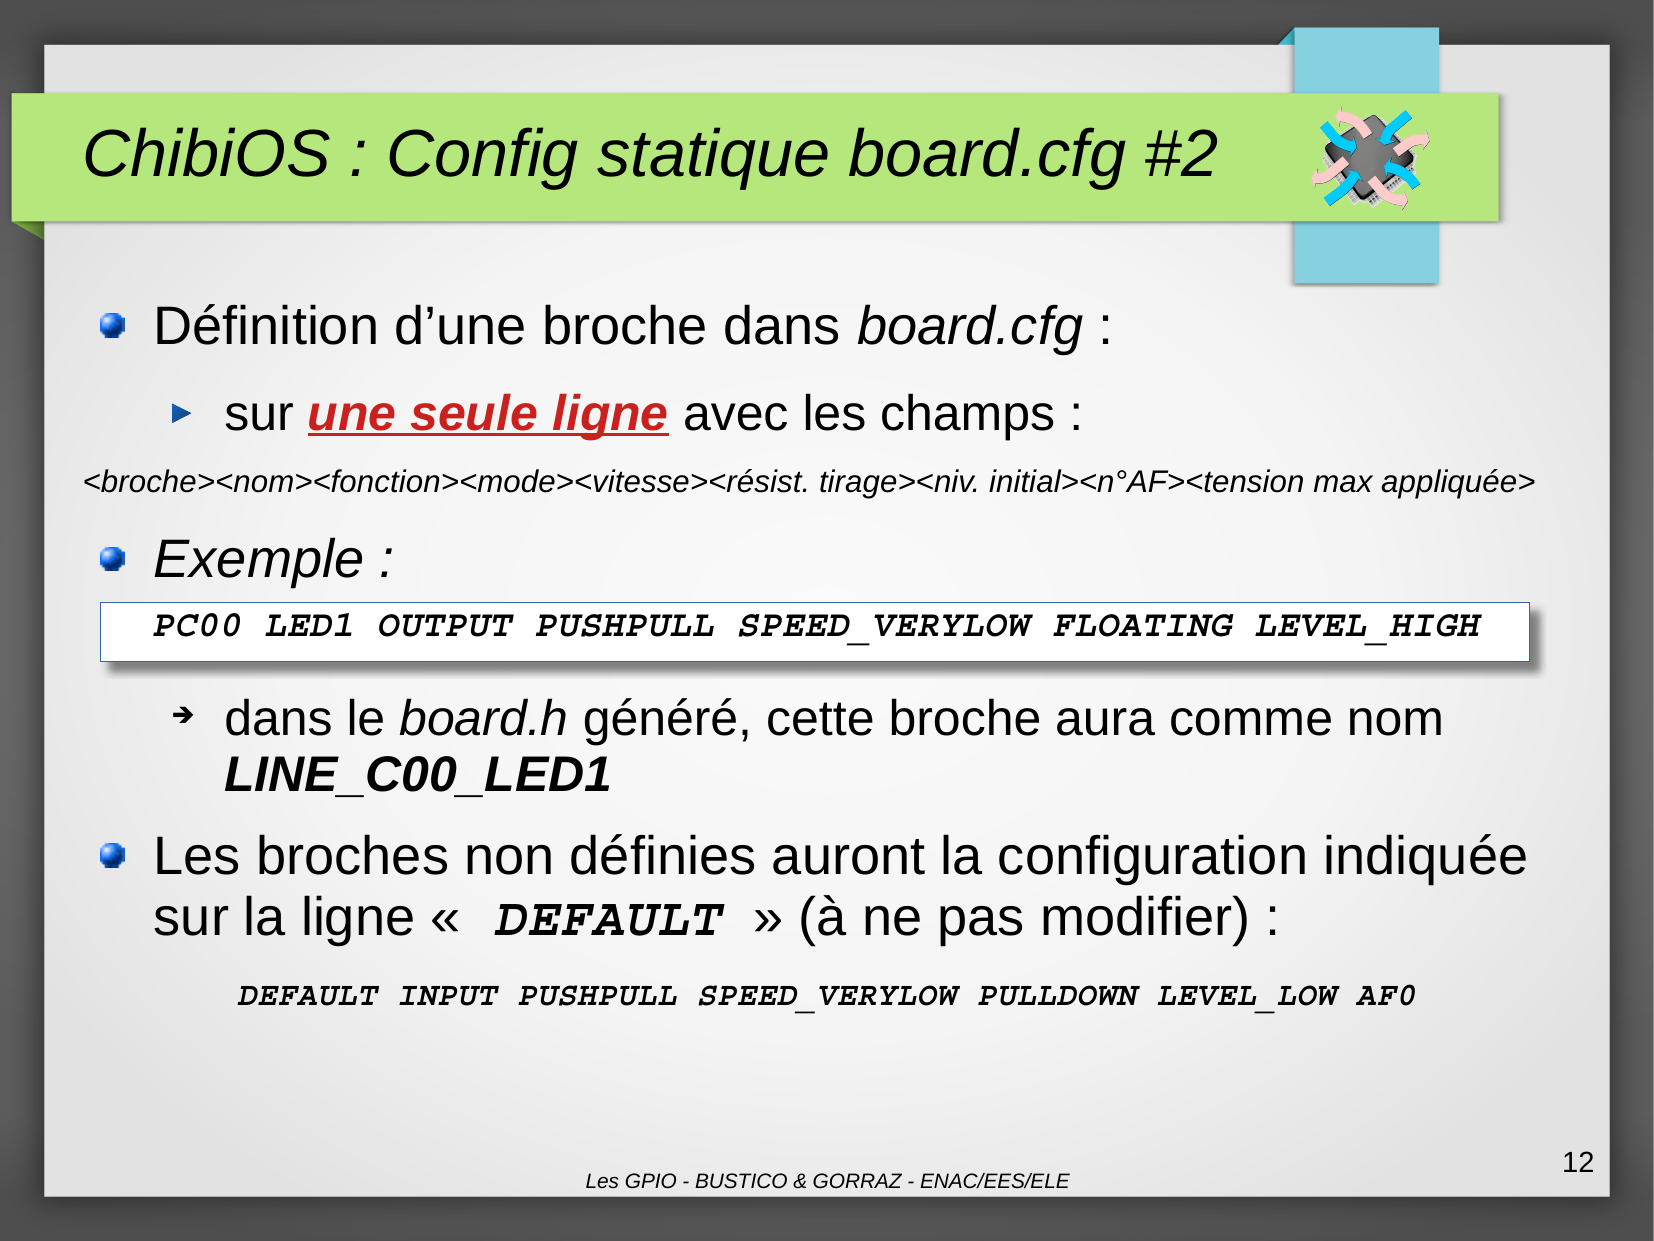

# ChibiOS : Config statique board.cfg #2
Définition d’une broche dans board.cfg :
sur une seule ligne avec les champs :
<broche><nom><fonction><mode><vitesse><résist. tirage><niv. initial><n°AF><tension max appliquée>
Exemple :
dans le board.h généré, cette broche aura comme nom
LINE_C00_LED1
Les broches non définies auront la configuration indiquée sur la ligne « DEFAULT » (à ne pas modifier) :
DEFAULT INPUT PUSHPULL SPEED_VERYLOW PULLDOWN LEVEL_LOW AF0
PC00 LED1 OUTPUT PUSHPULL SPEED_VERYLOW FLOATING LEVEL_HIGH
12
Les GPIO - BUSTICO & GORRAZ - ENAC/EES/ELE